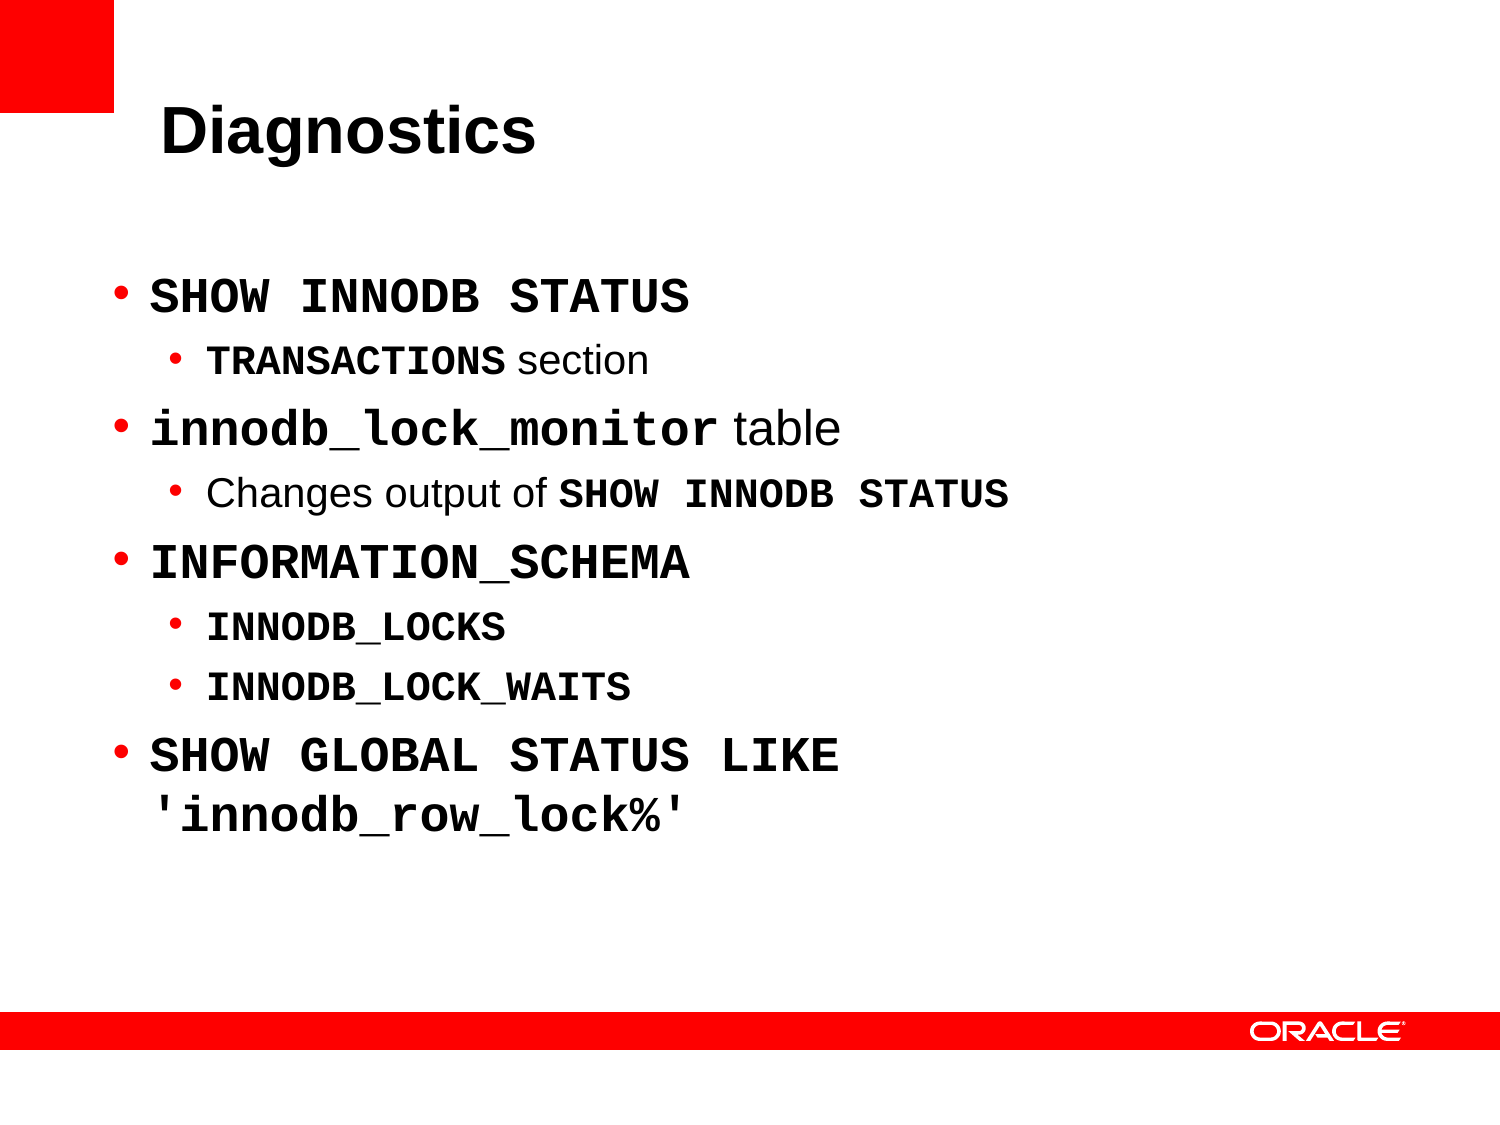

# Diagnostics
SHOW INNODB STATUS
TRANSACTIONS section
innodb_lock_monitor table
Changes output of SHOW INNODB STATUS
INFORMATION_SCHEMA
INNODB_LOCKS
INNODB_LOCK_WAITS
SHOW GLOBAL STATUS LIKE 'innodb_row_lock%'